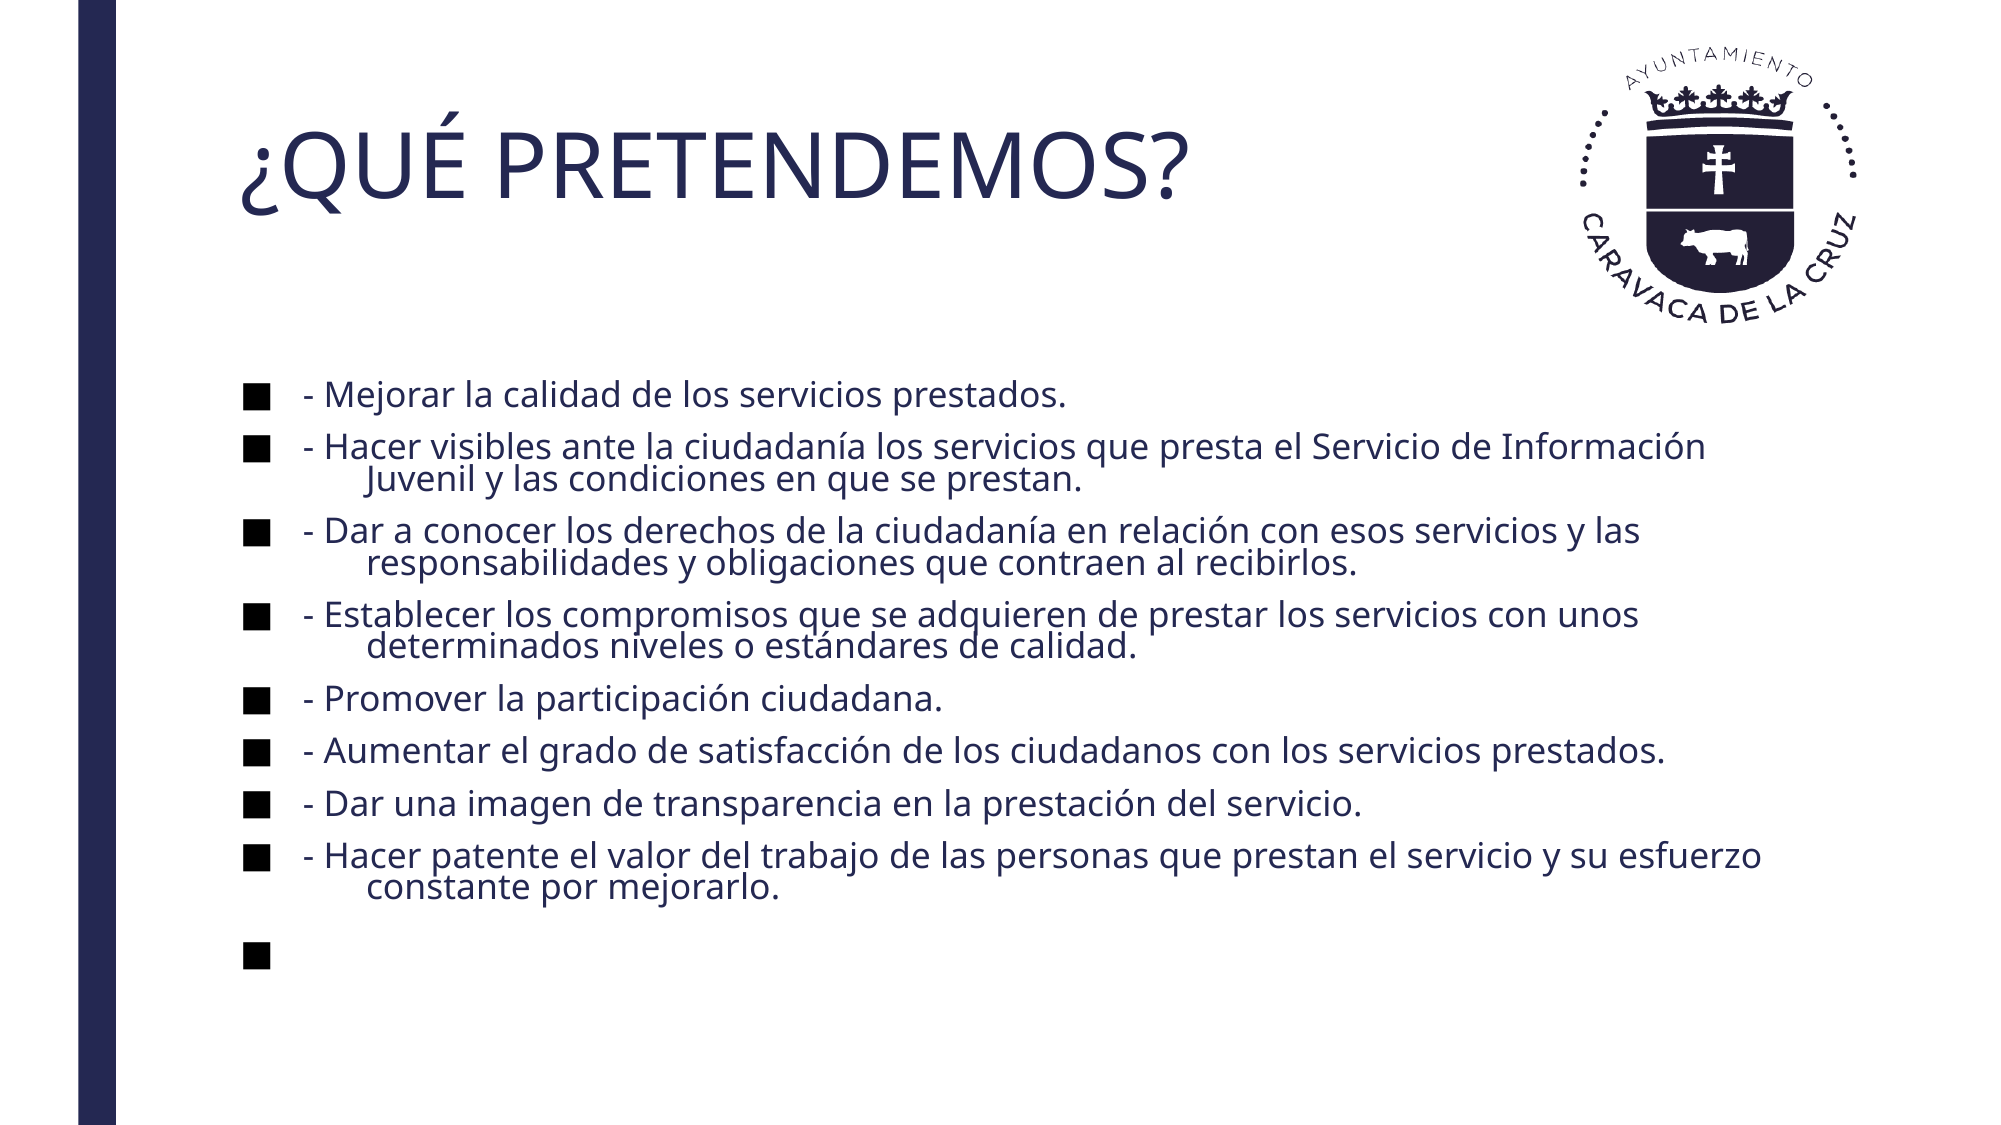

# ¿QUÉ PRETENDEMOS?
- Mejorar la calidad de los servicios prestados.
- Hacer visibles ante la ciudadanía los servicios que presta el Servicio de Información Juvenil y las condiciones en que se prestan.
- Dar a conocer los derechos de la ciudadanía en relación con esos servicios y las responsabilidades y obligaciones que contraen al recibirlos.
- Establecer los compromisos que se adquieren de prestar los servicios con unos determinados niveles o estándares de calidad.
- Promover la participación ciudadana.
- Aumentar el grado de satisfacción de los ciudadanos con los servicios prestados.
- Dar una imagen de transparencia en la prestación del servicio.
- Hacer patente el valor del trabajo de las personas que prestan el servicio y su esfuerzo constante por mejorarlo.